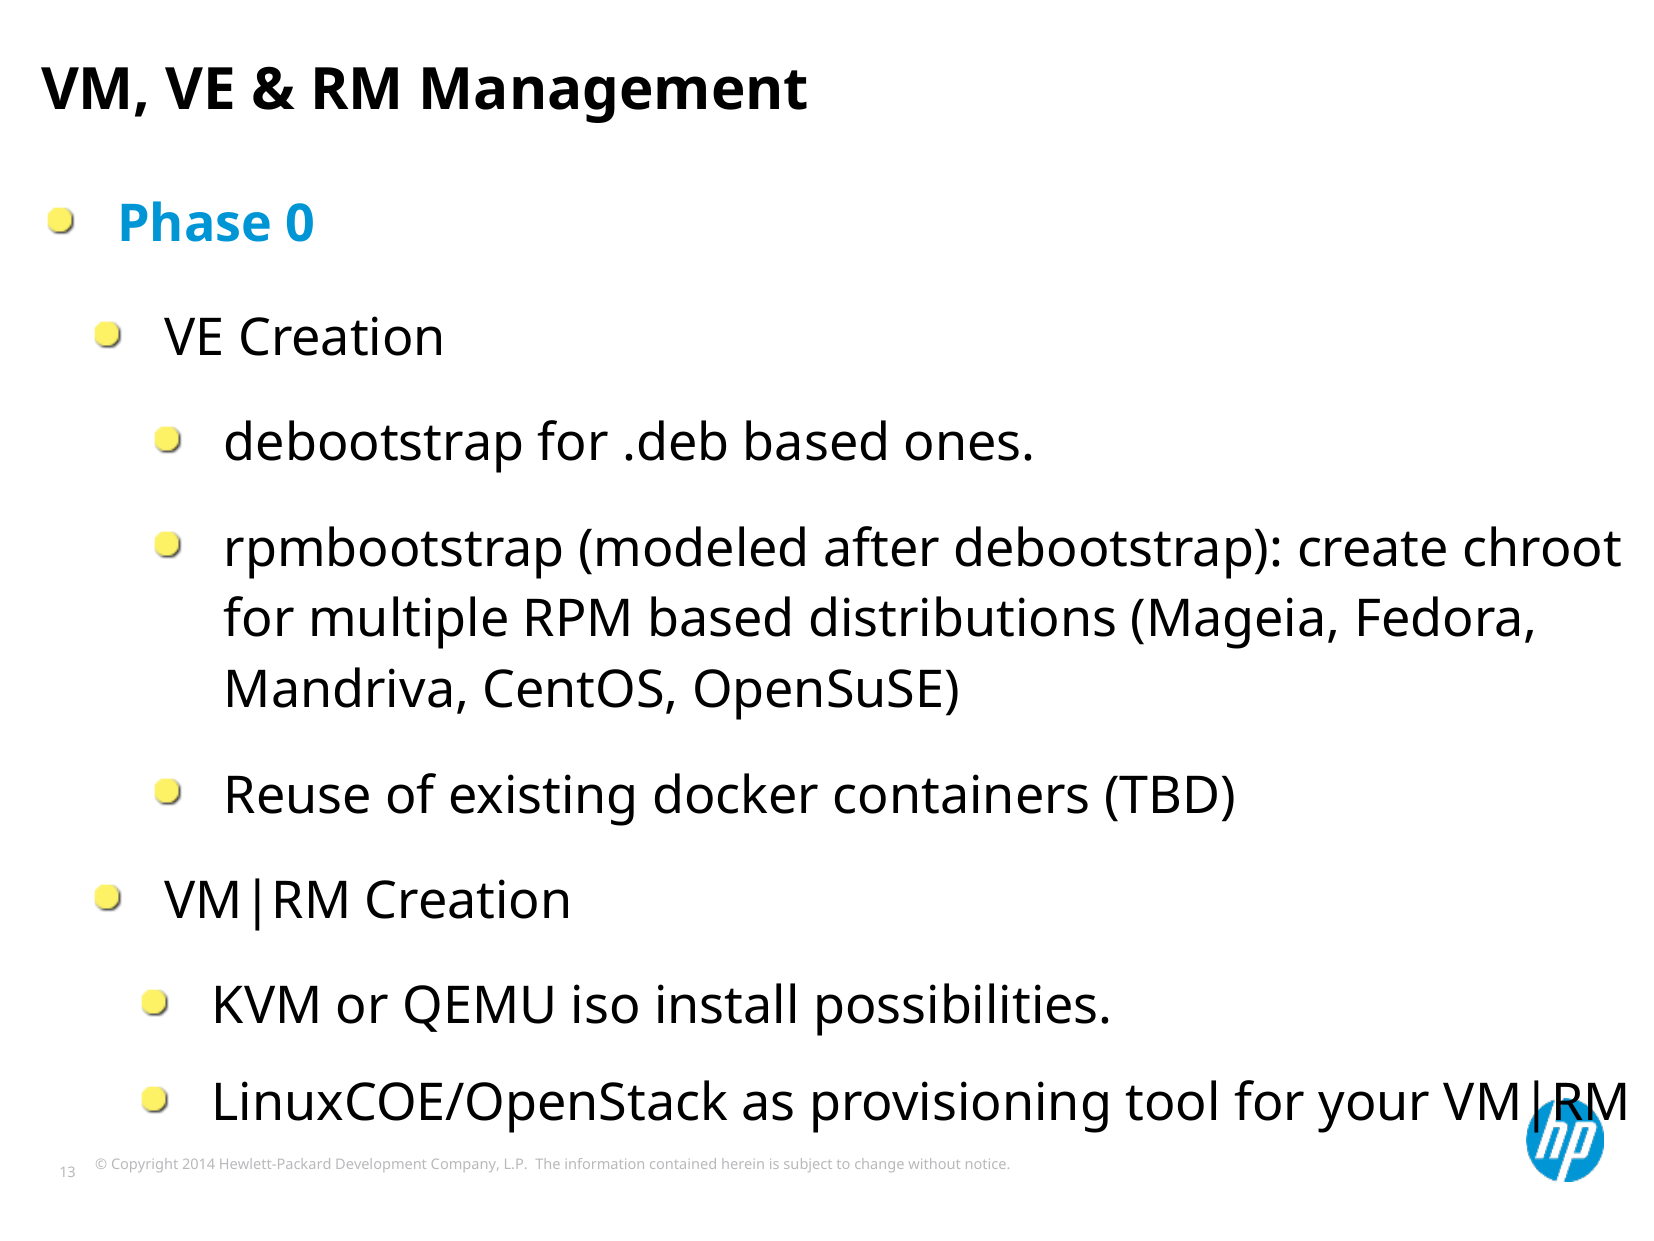

# VM, VE & RM Management
Phase 0
VE Creation
debootstrap for .deb based ones.
rpmbootstrap (modeled after debootstrap): create chroot for multiple RPM based distributions (Mageia, Fedora, Mandriva, CentOS, OpenSuSE)
Reuse of existing docker containers (TBD)
VM|RM Creation
KVM or QEMU iso install possibilities.
LinuxCOE/OpenStack as provisioning tool for your VM|RM